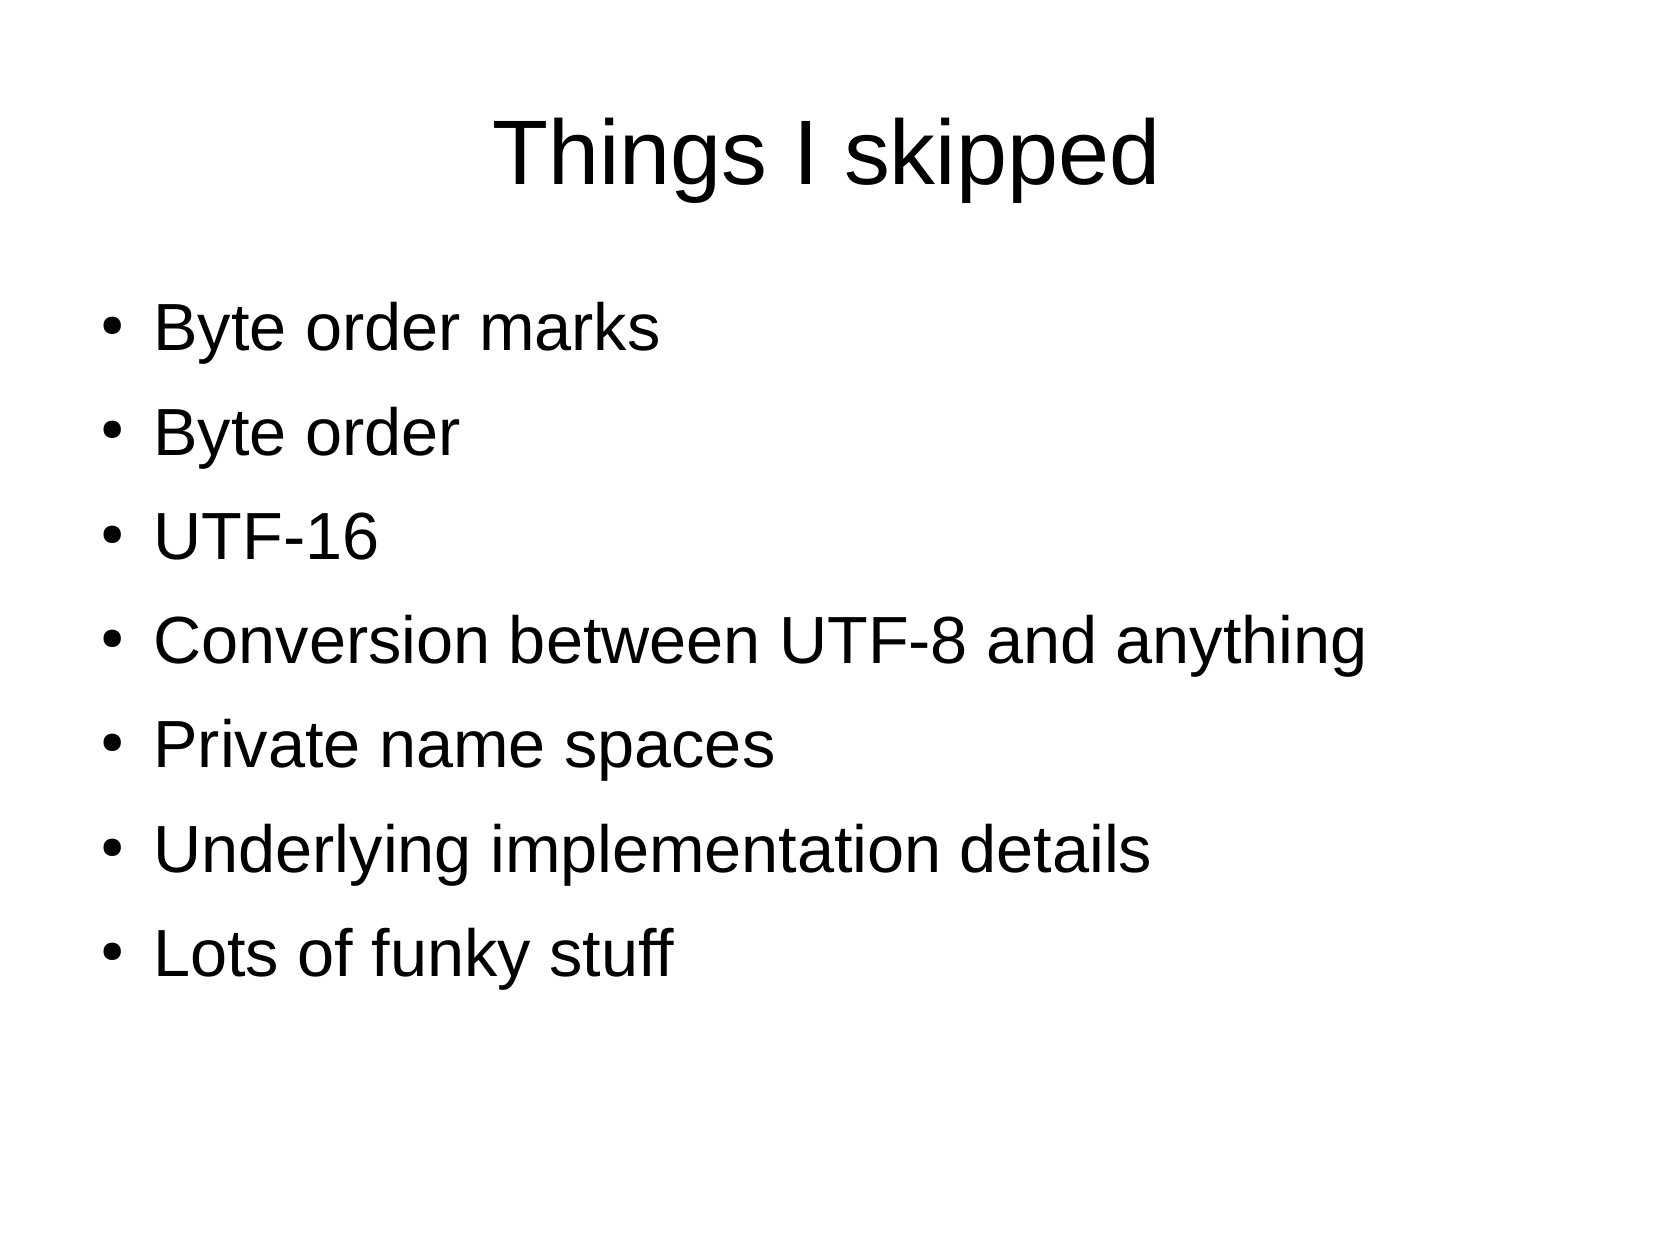

# Things I skipped
Byte order marks
Byte order
UTF-16
Conversion between UTF-8 and anything
Private name spaces
Underlying implementation details
Lots of funky stuff